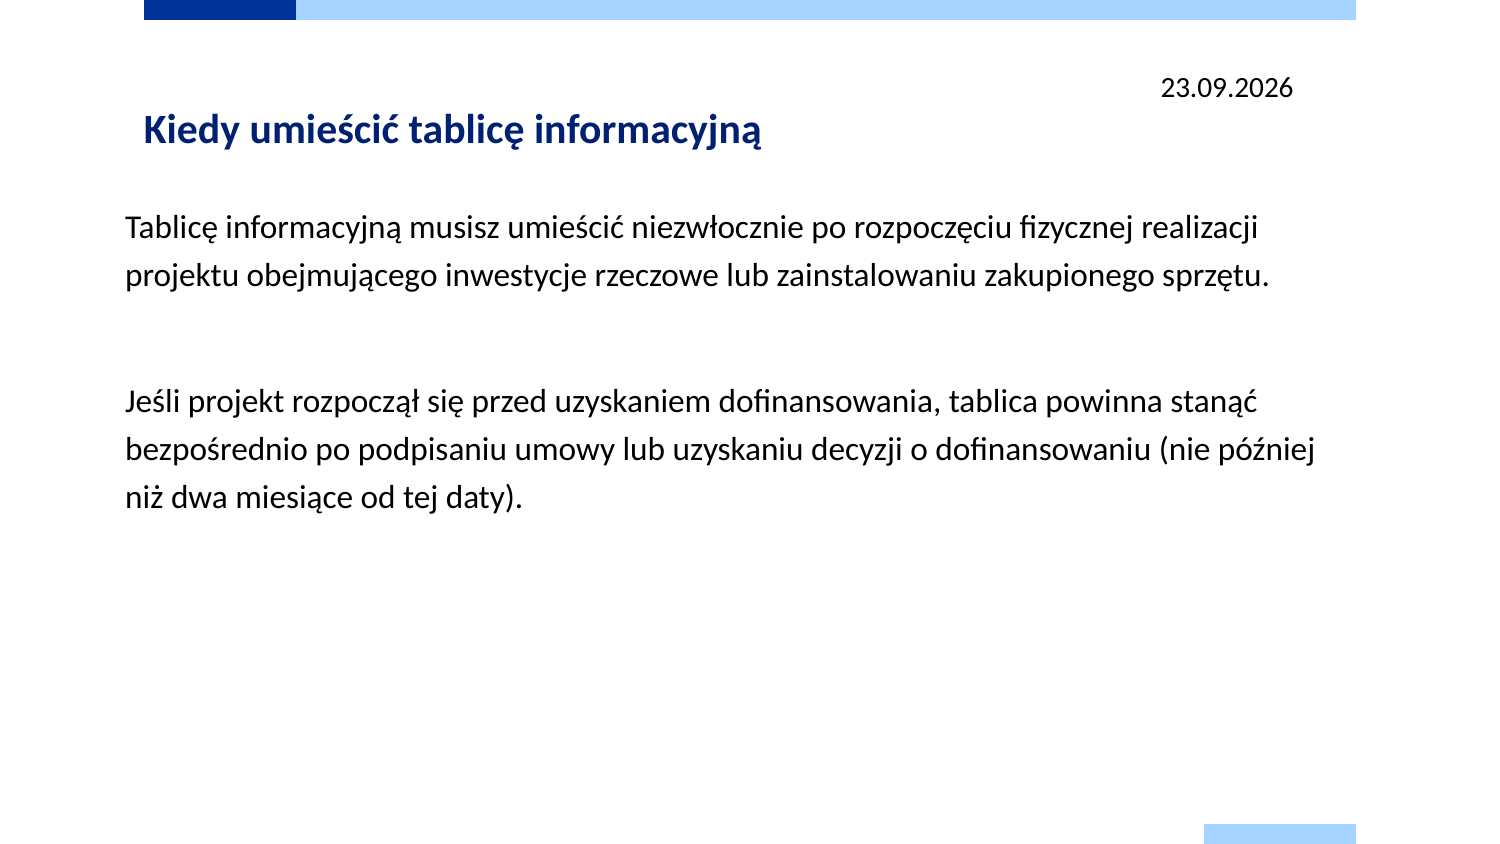

# Kiedy umieścić tablicę informacyjną
Tablicę informacyjną musisz umieścić niezwłocznie po rozpoczęciu fizycznej realizacji projektu obejmującego inwestycje rzeczowe lub zainstalowaniu zakupionego sprzętu.
Jeśli projekt rozpoczął się przed uzyskaniem dofinansowania, tablica powinna stanąć bezpośrednio po podpisaniu umowy lub uzyskaniu decyzji o dofinansowaniu (nie później niż dwa miesiące od tej daty).